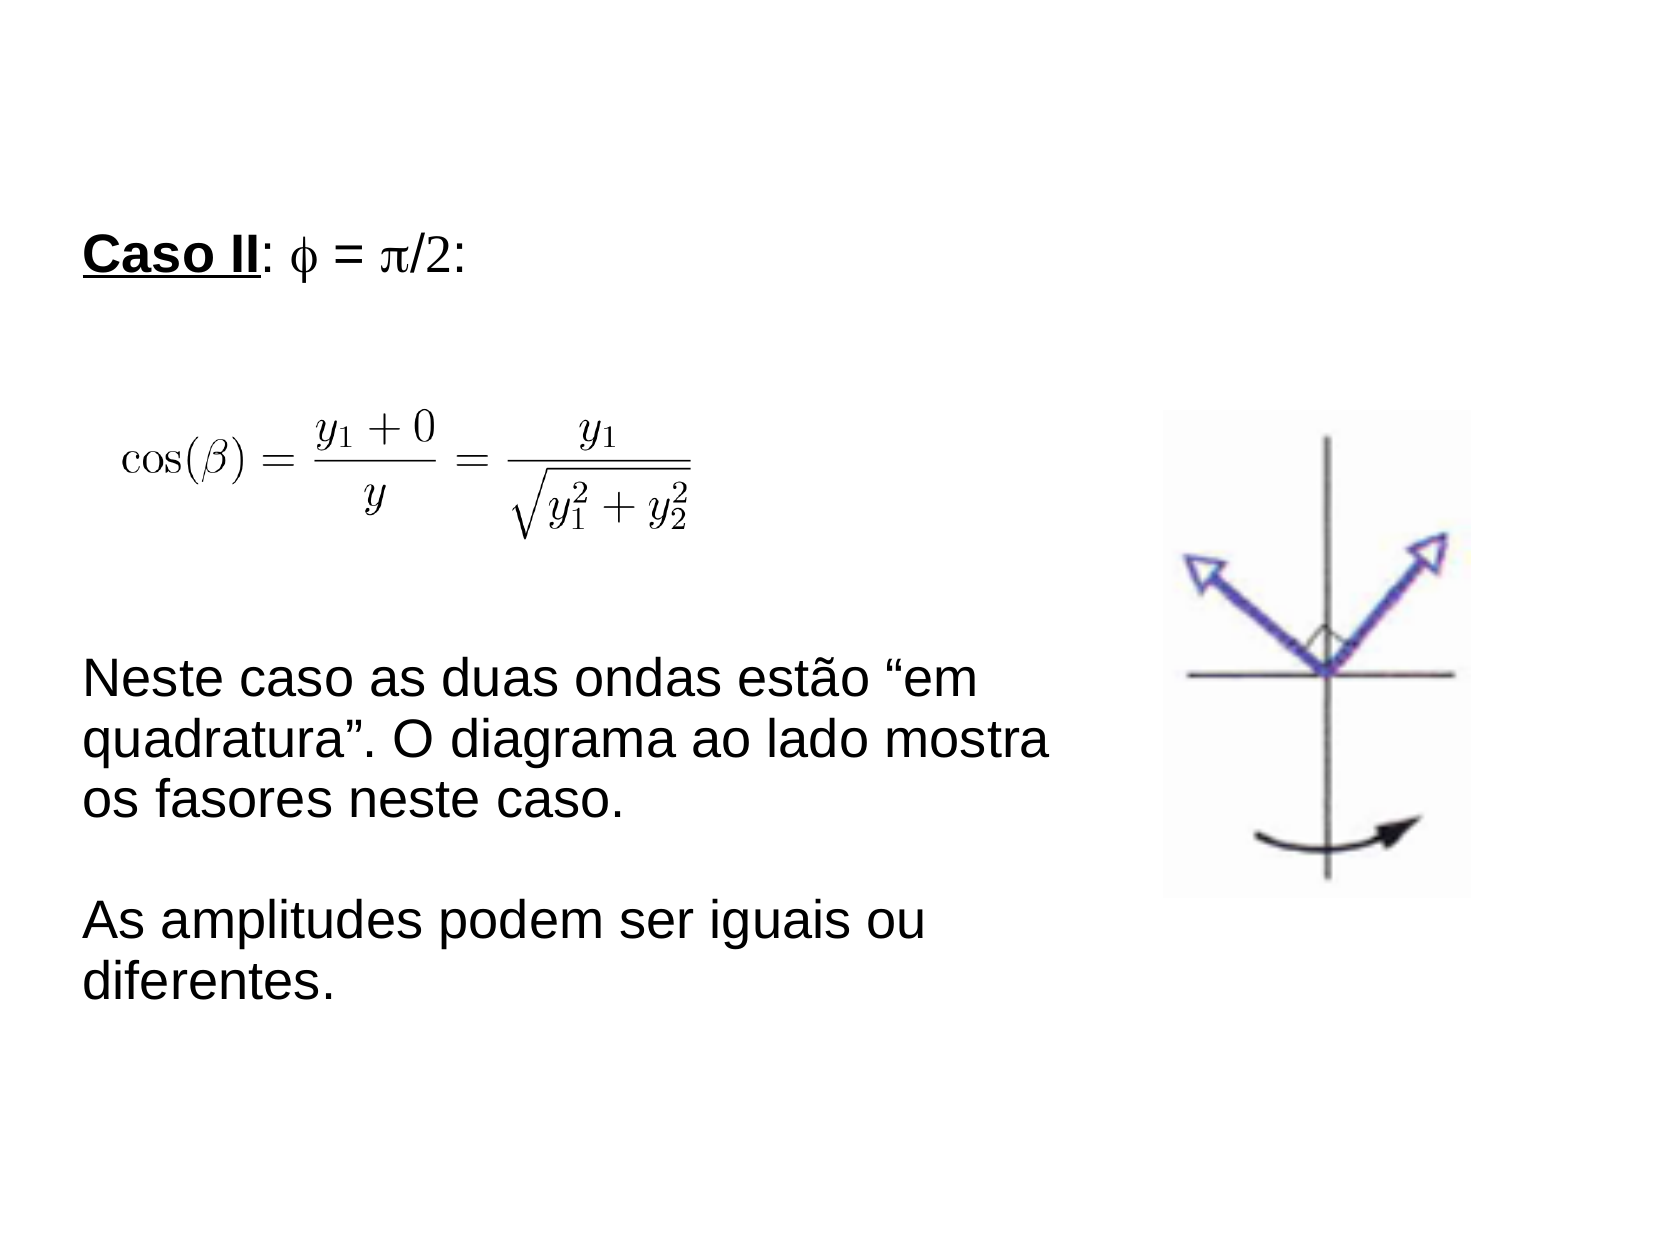

# Caso II: f = p/2:
Neste caso as duas ondas estão “em quadratura”. O diagrama ao lado mostra os fasores neste caso.
As amplitudes podem ser iguais ou diferentes.